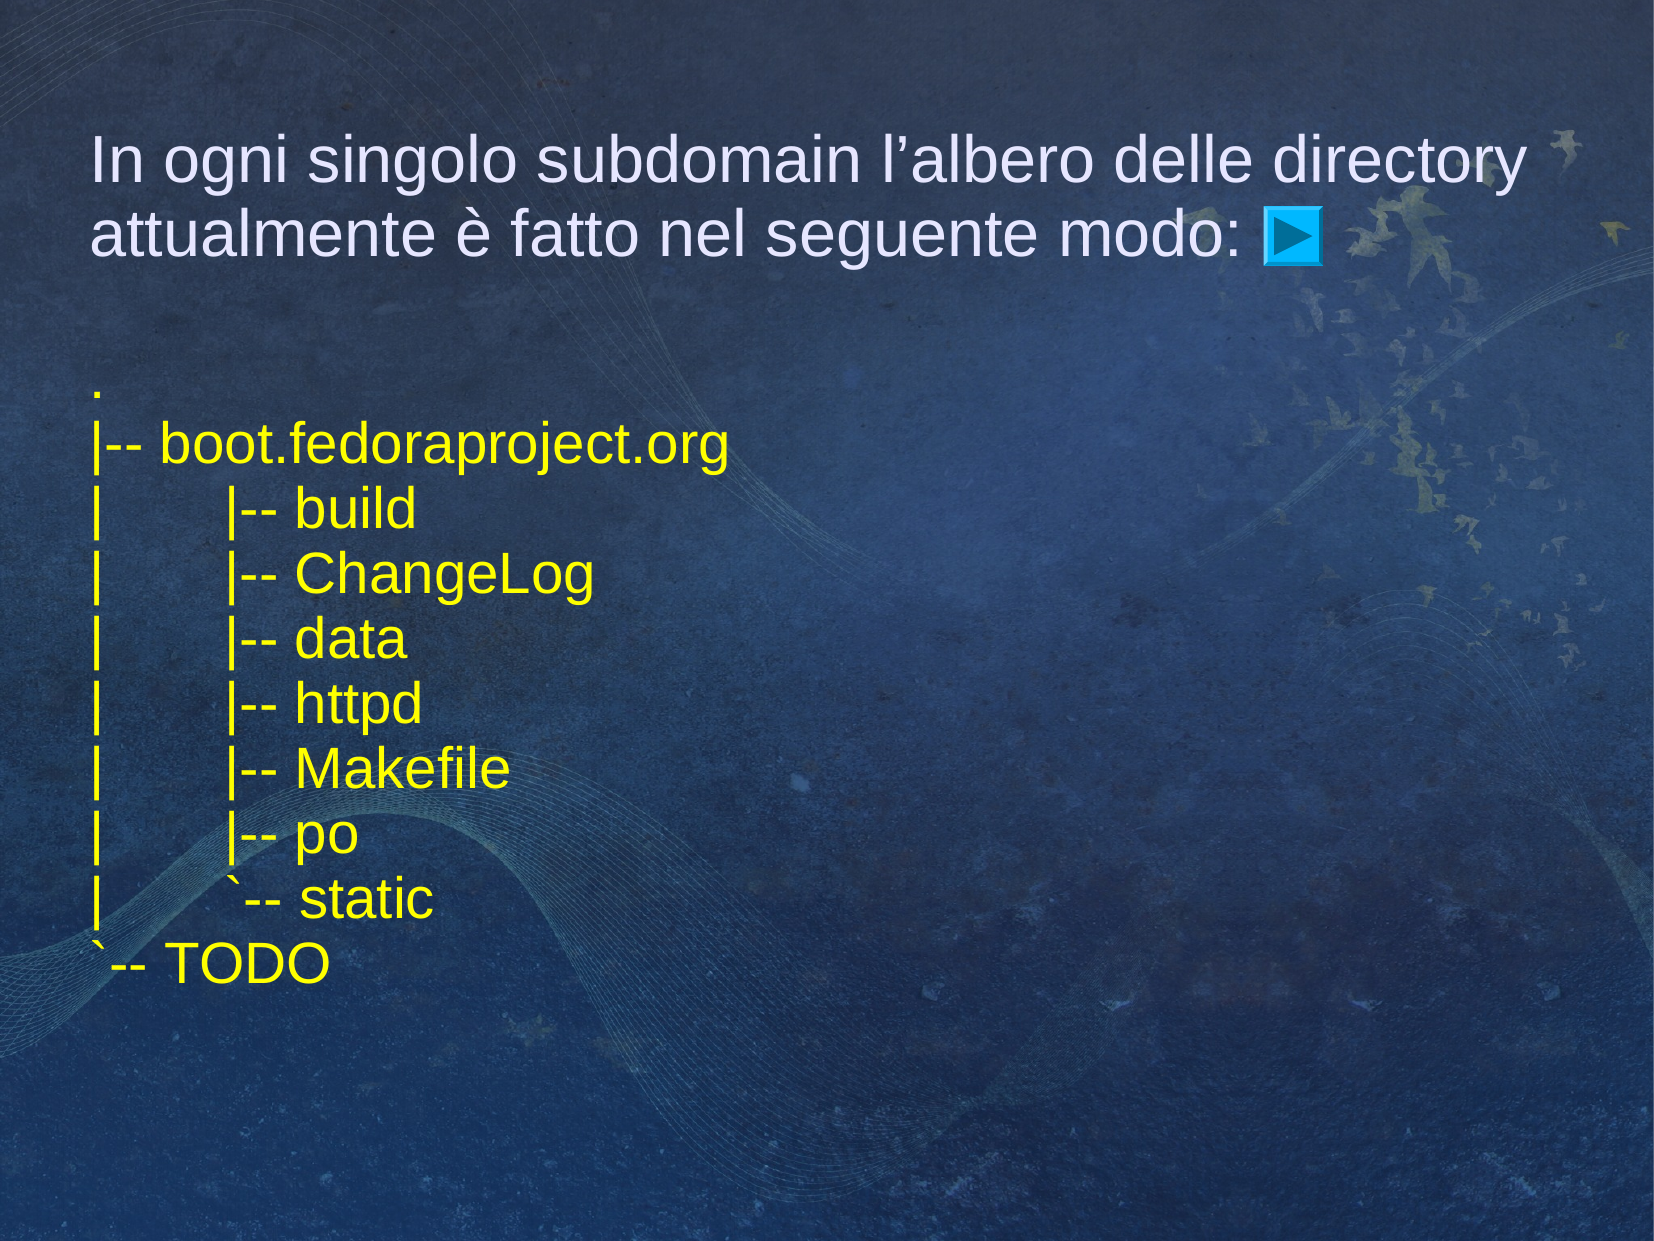

In ogni singolo subdomain l’albero delle directory attualmente è fatto nel seguente modo:
.
|-- boot.fedoraproject.org
|	 |-- build
|	 |-- ChangeLog
|	 |-- data
|	 |-- httpd
|	 |-- Makefile
|	 |-- po
|	 `-- static
`-- TODO